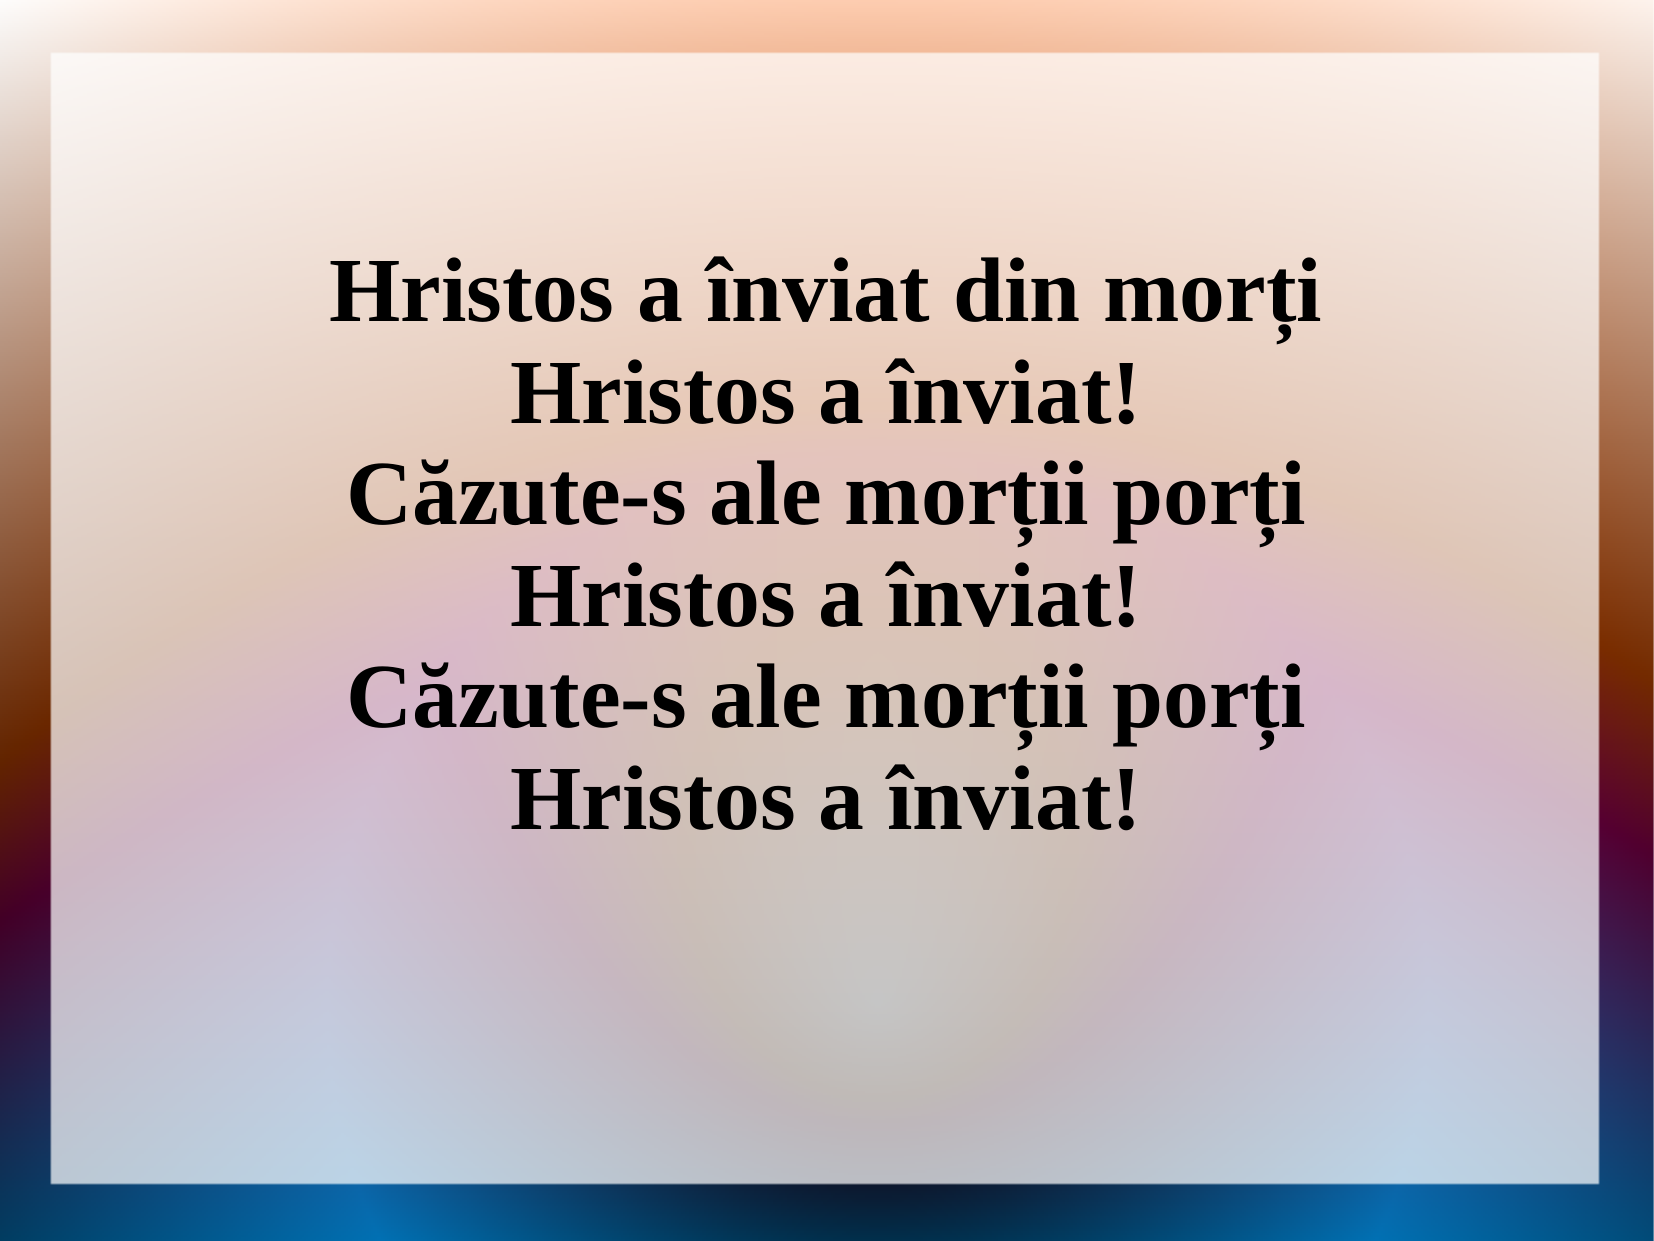

# Hristos a înviat din morți
Hristos a înviat!
Căzute-s ale morții porți
Hristos a înviat!
Căzute-s ale morții porți
Hristos a înviat!